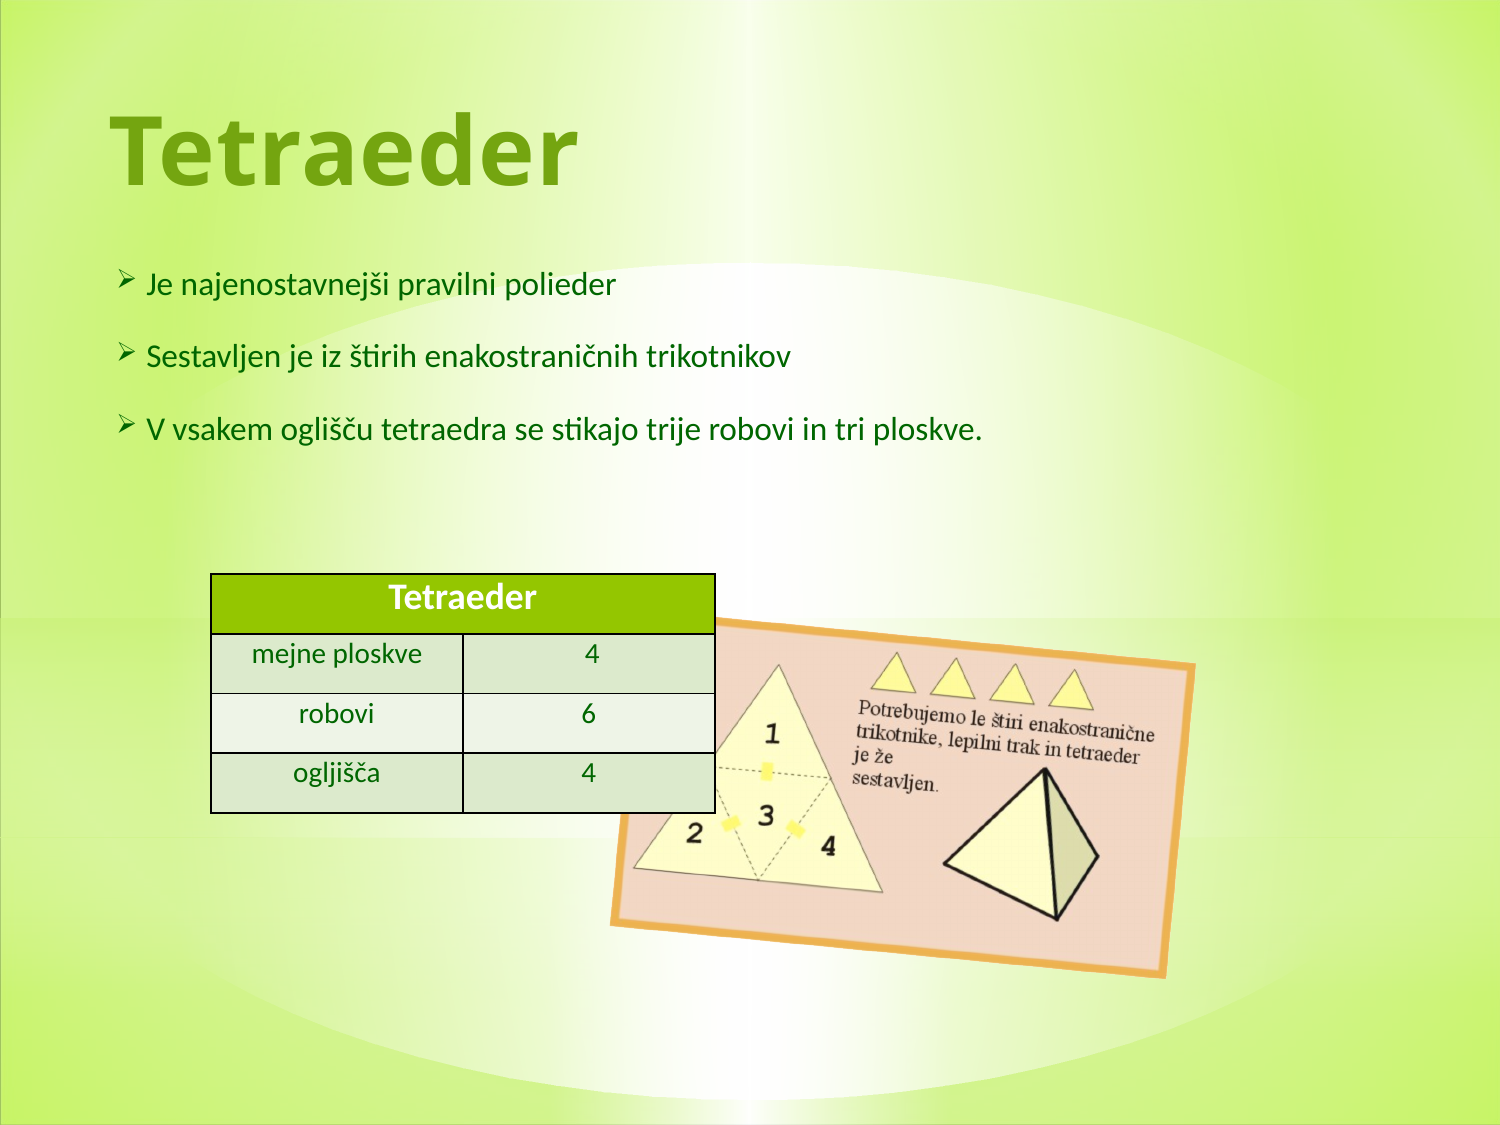

# Tetraeder
Je najenostavnejši pravilni polieder
Sestavljen je iz štirih enakostraničnih trikotnikov
V vsakem oglišču tetraedra se stikajo trije robovi in tri ploskve.
| Tetraeder | |
| --- | --- |
| mejne ploskve | 4 |
| robovi | 6 |
| ogljišča | 4 |